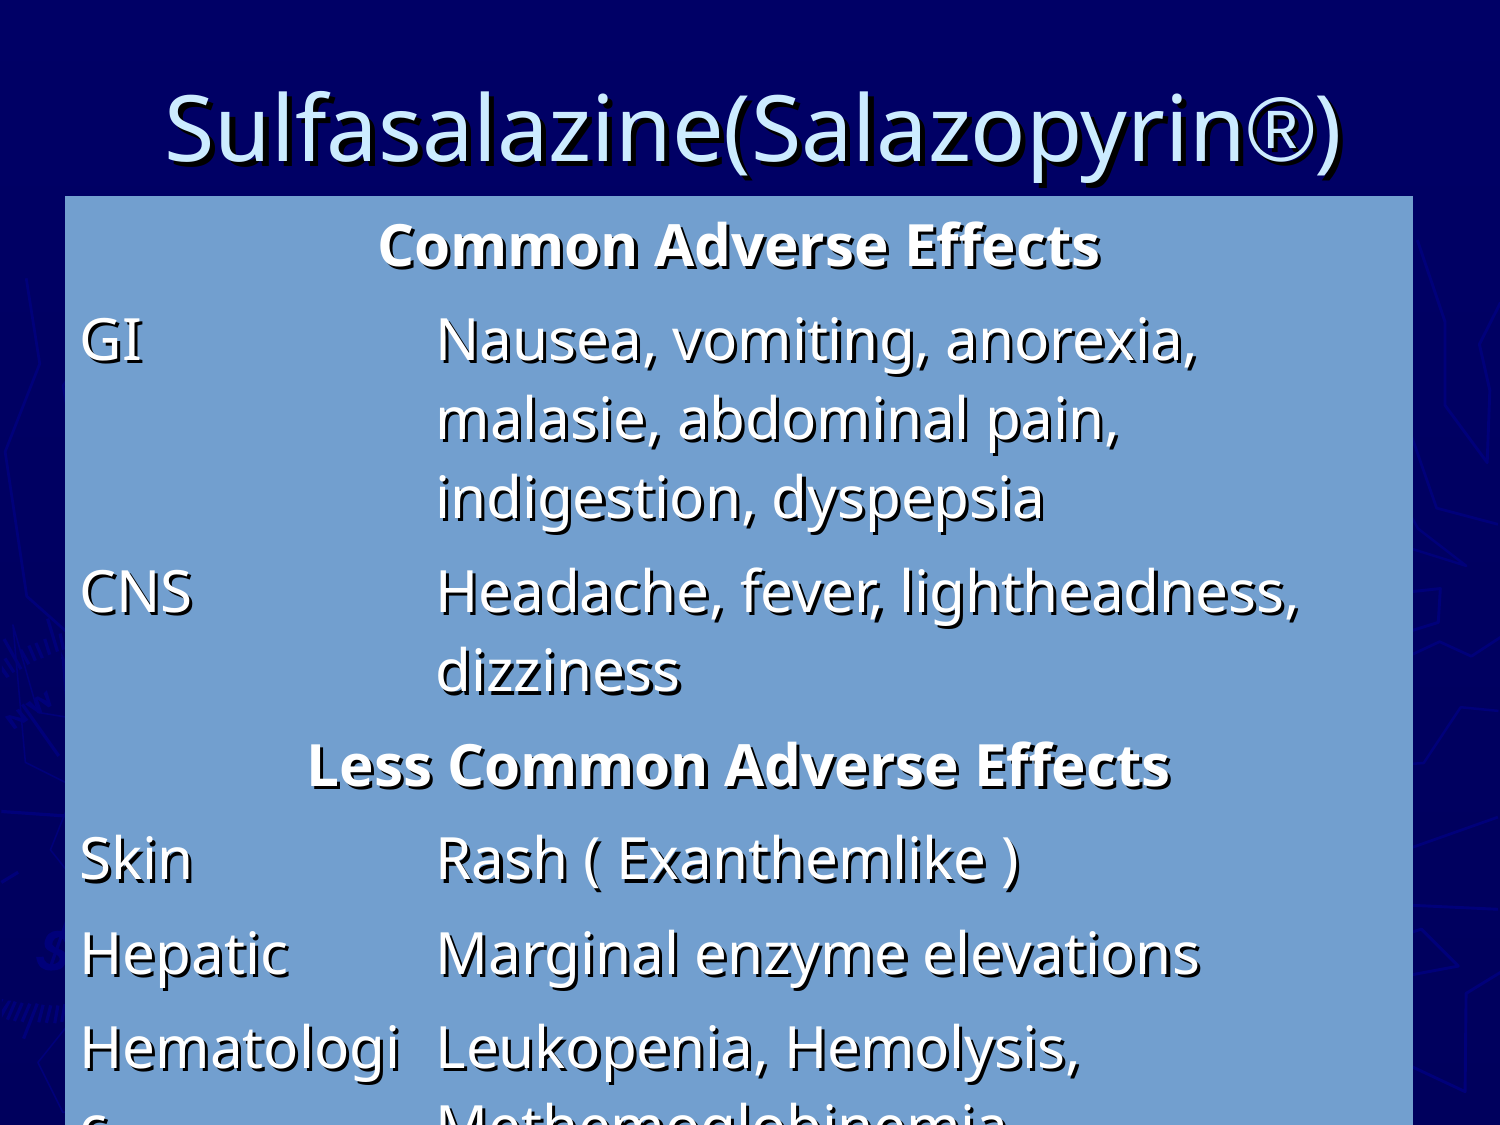

# Sulfasalazine(Salazopyrin®)
| Common Adverse Effects | |
| --- | --- |
| GI | Nausea, vomiting, anorexia, malasie, abdominal pain, indigestion, dyspepsia |
| CNS | Headache, fever, lightheadness, dizziness |
| Less Common Adverse Effects | |
| Skin | Rash ( Exanthemlike ) |
| Hepatic | Marginal enzyme elevations |
| Hematologic | Leukopenia, Hemolysis, Methemoglobinemia |